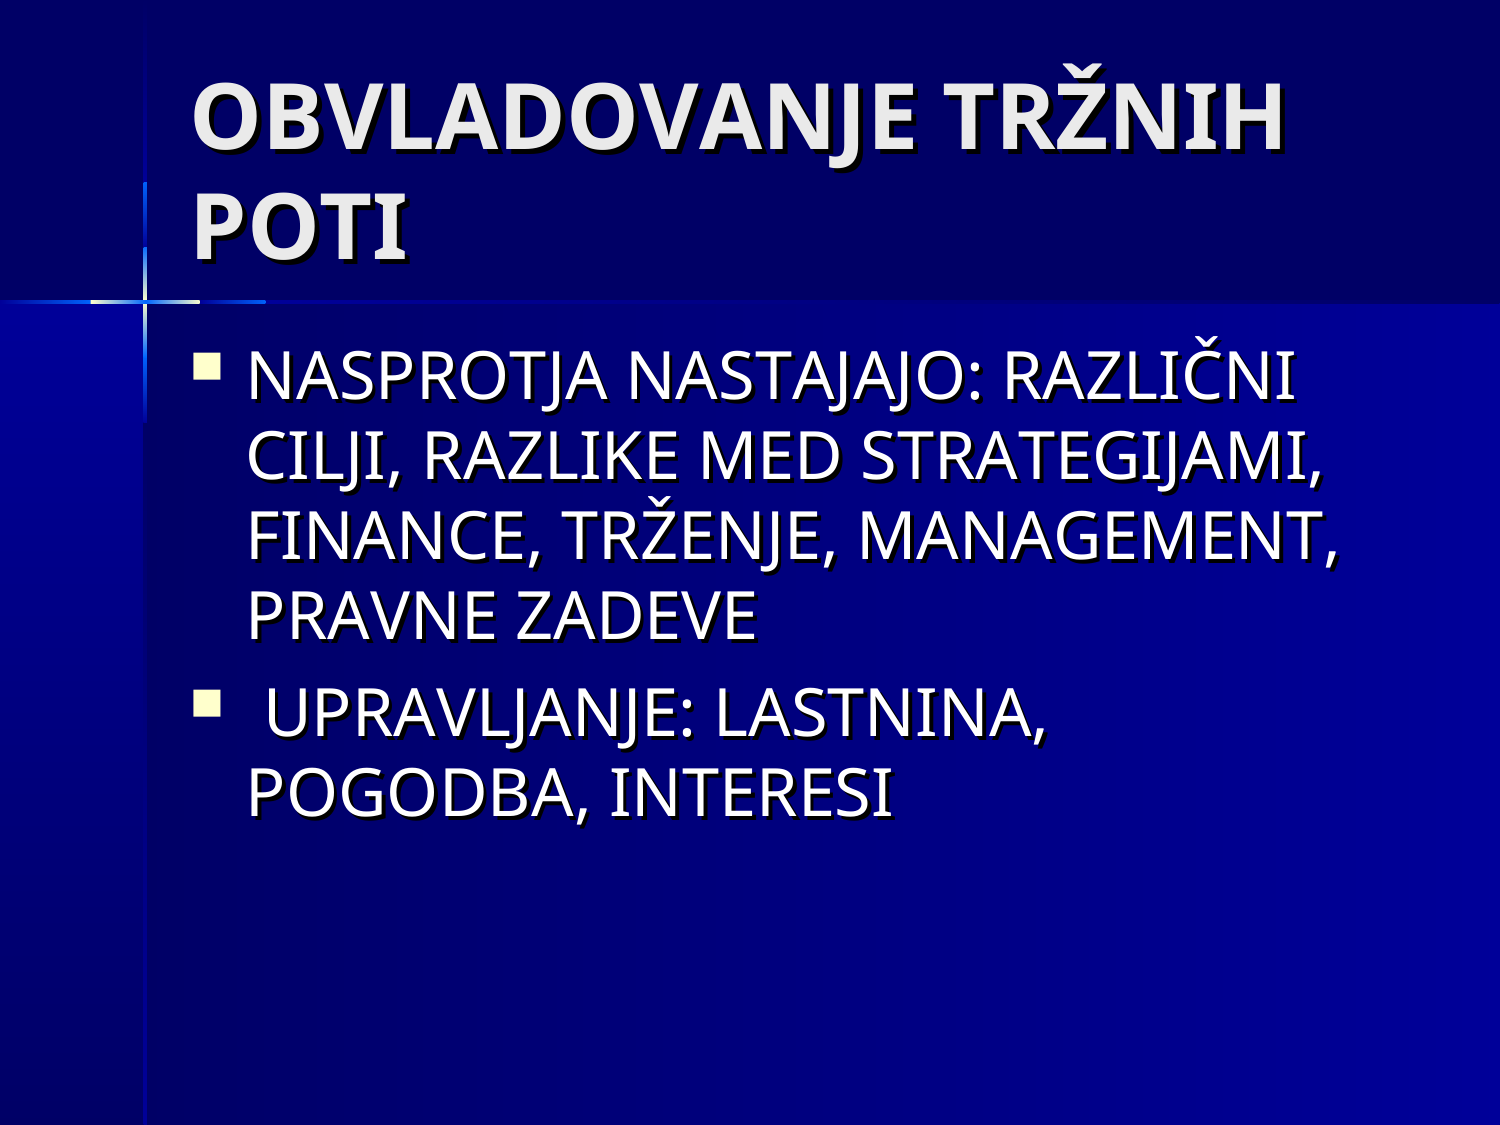

# OBVLADOVANJE TRŽNIH POTI
NASPROTJA NASTAJAJO: RAZLIČNI CILJI, RAZLIKE MED STRATEGIJAMI, FINANCE, TRŽENJE, MANAGEMENT, PRAVNE ZADEVE
 UPRAVLJANJE: LASTNINA, POGODBA, INTERESI